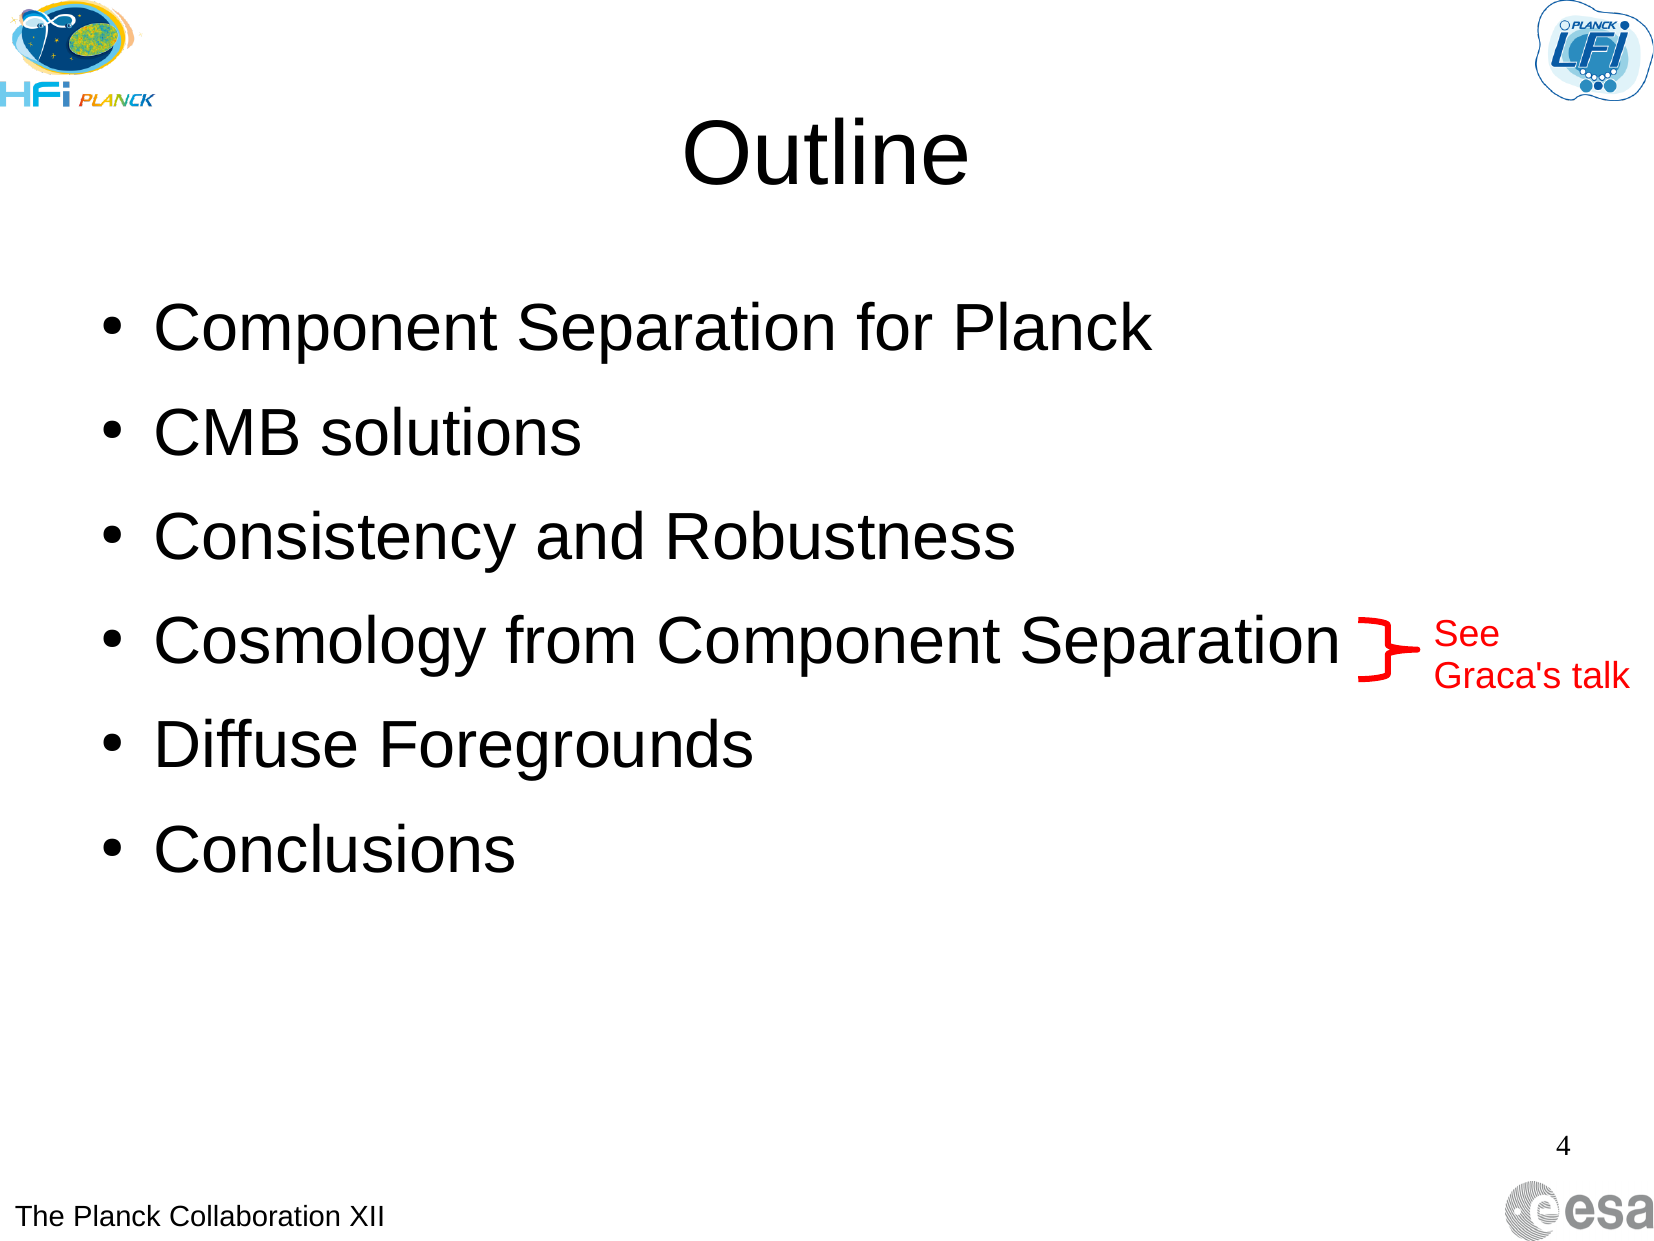

Outline
# Component Separation for Planck
CMB solutions
Consistency and Robustness
Cosmology from Component Separation
Diffuse Foregrounds
Conclusions
See
Graca's talk
4
The Planck Collaboration XII